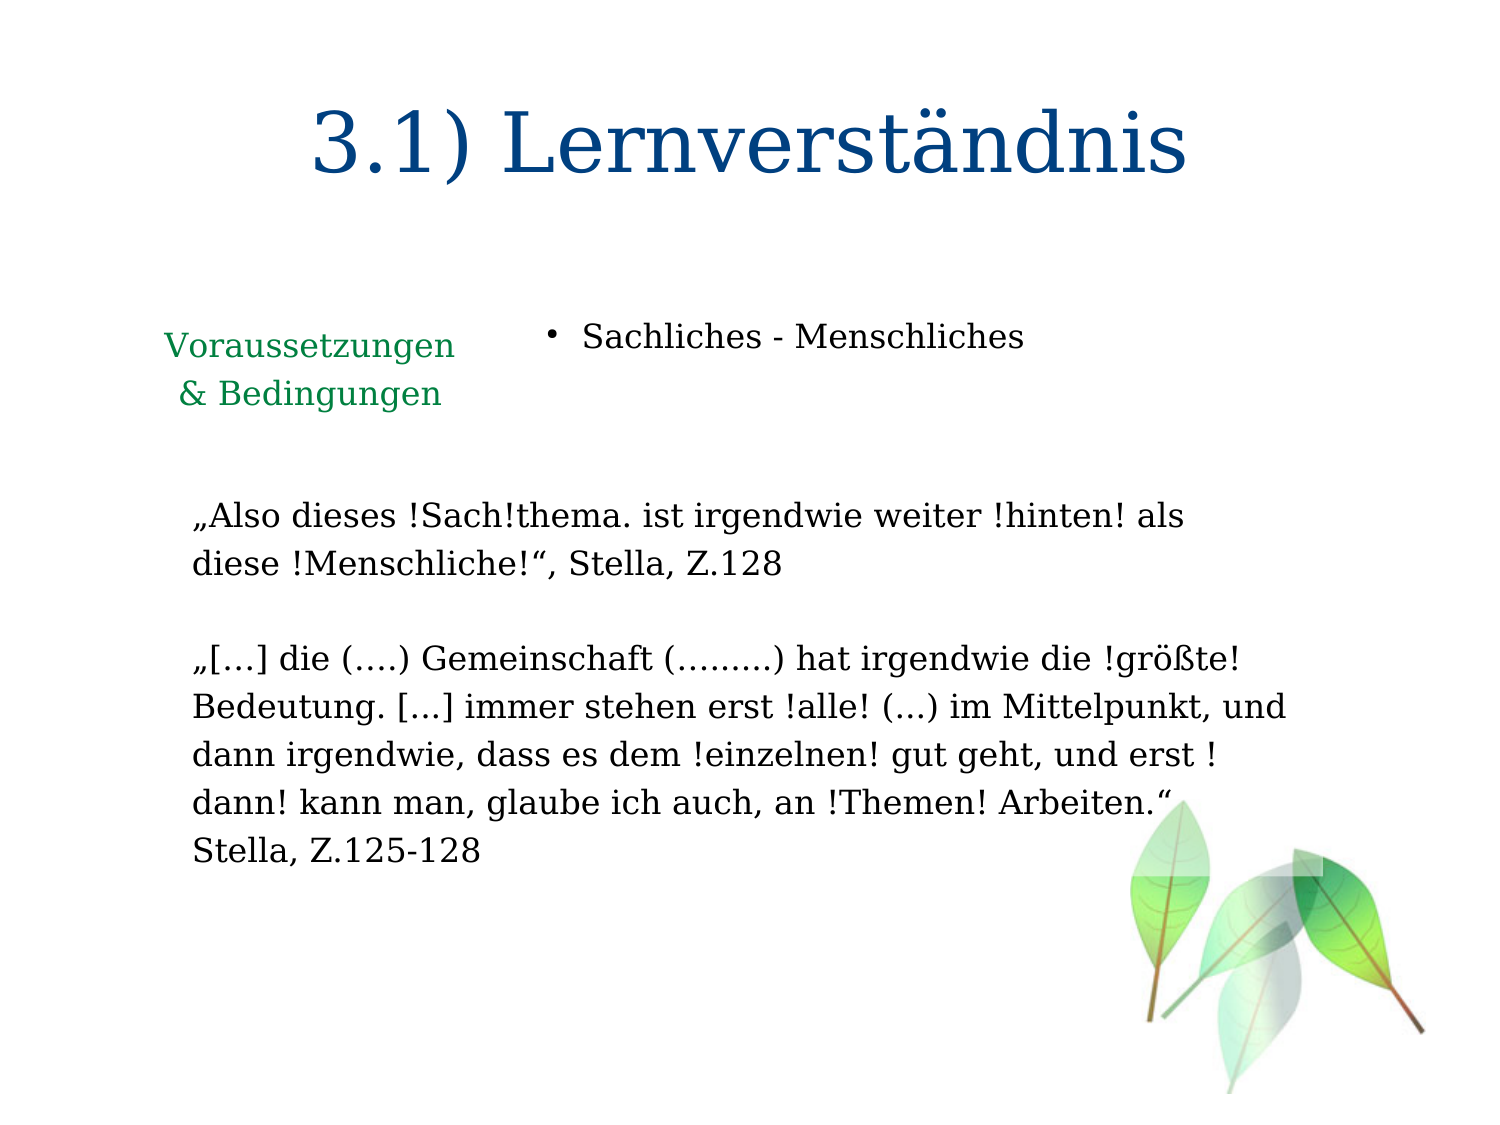

# 3.1) Lernverständnis
Sachliches - Menschliches
Voraussetzungen & Bedingungen
„Also dieses !Sach!thema. ist irgendwie weiter !hinten! als diese !Menschliche!“, Stella, Z.128
„[…] die (….) Gemeinschaft (…......) hat irgendwie die !größte! Bedeutung. [...] immer stehen erst !alle! (...) im Mittelpunkt, und dann irgendwie, dass es dem !einzelnen! gut geht, und erst !dann! kann man, glaube ich auch, an !Themen! Arbeiten.“
Stella, Z.125-128